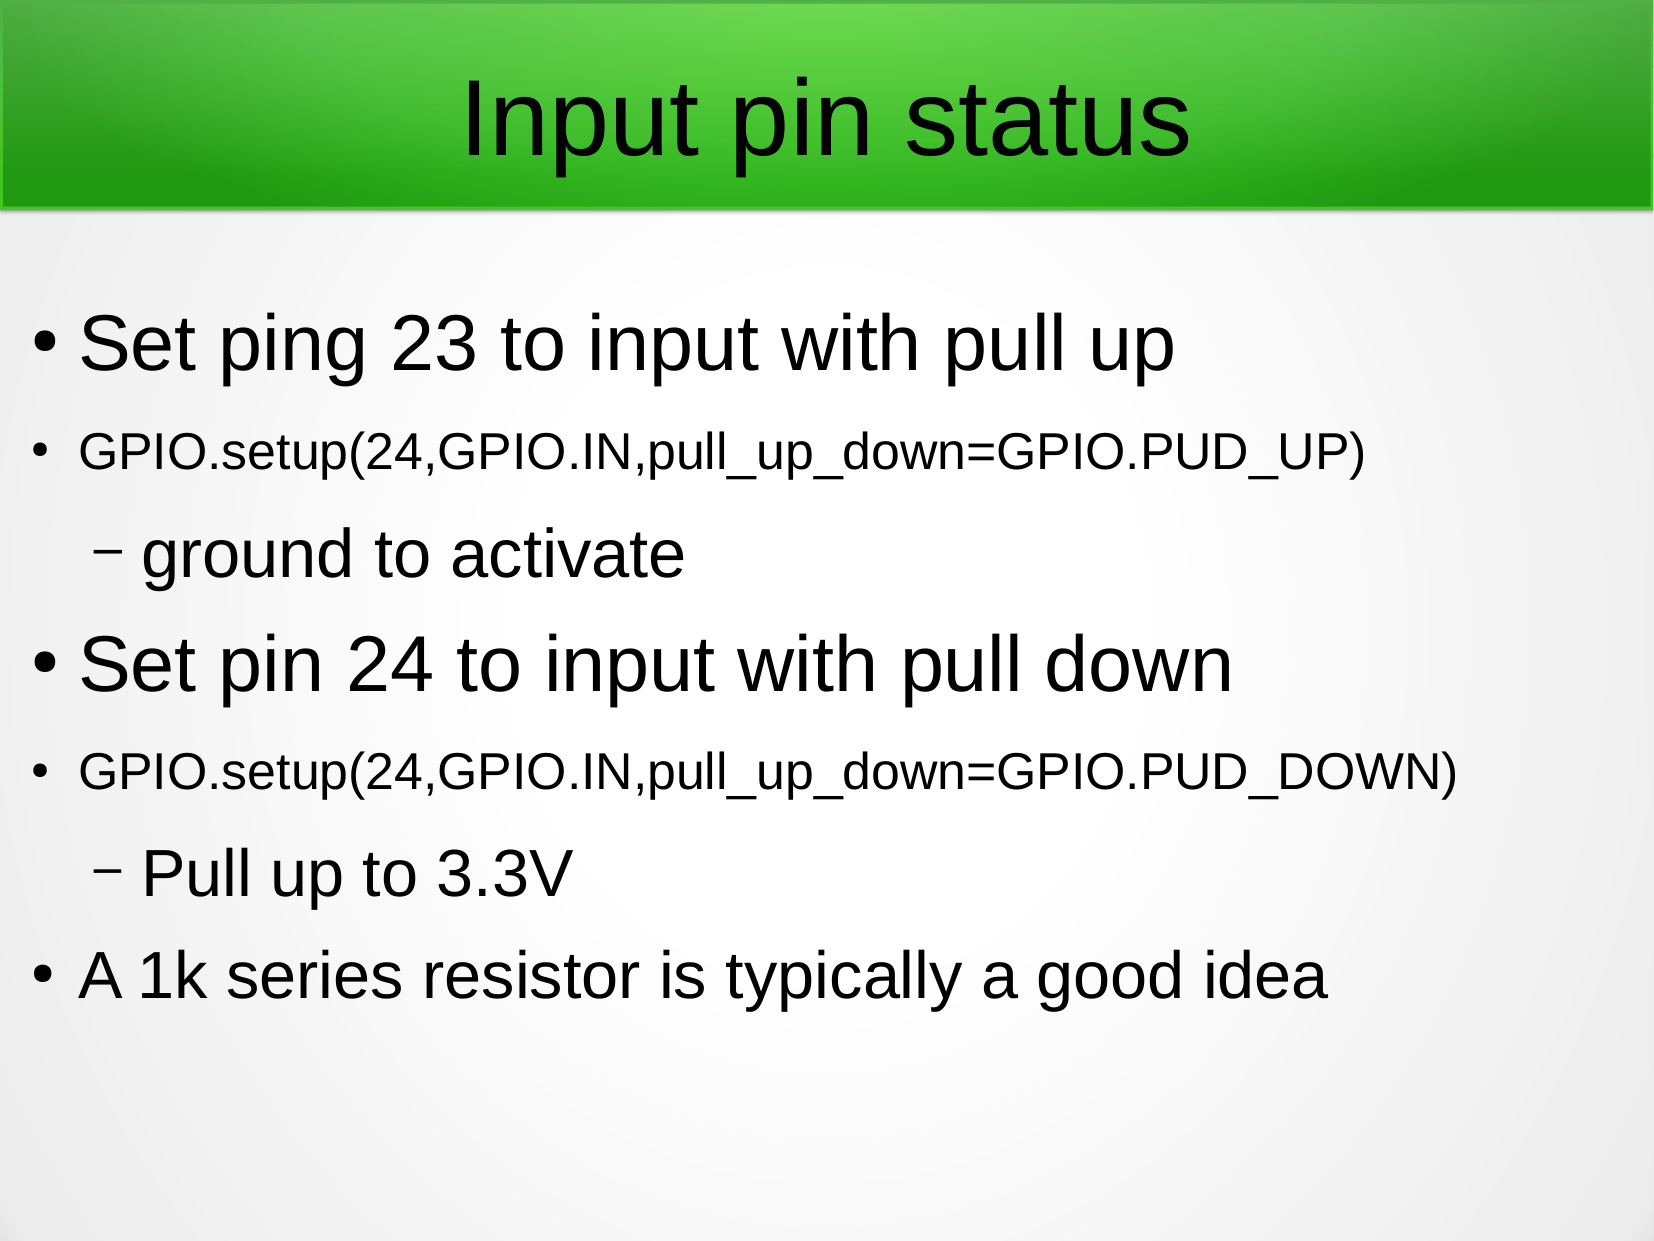

# Input pin status
Set ping 23 to input with pull up
GPIO.setup(24,GPIO.IN,pull_up_down=GPIO.PUD_UP)
ground to activate
Set pin 24 to input with pull down
GPIO.setup(24,GPIO.IN,pull_up_down=GPIO.PUD_DOWN)
Pull up to 3.3V
A 1k series resistor is typically a good idea